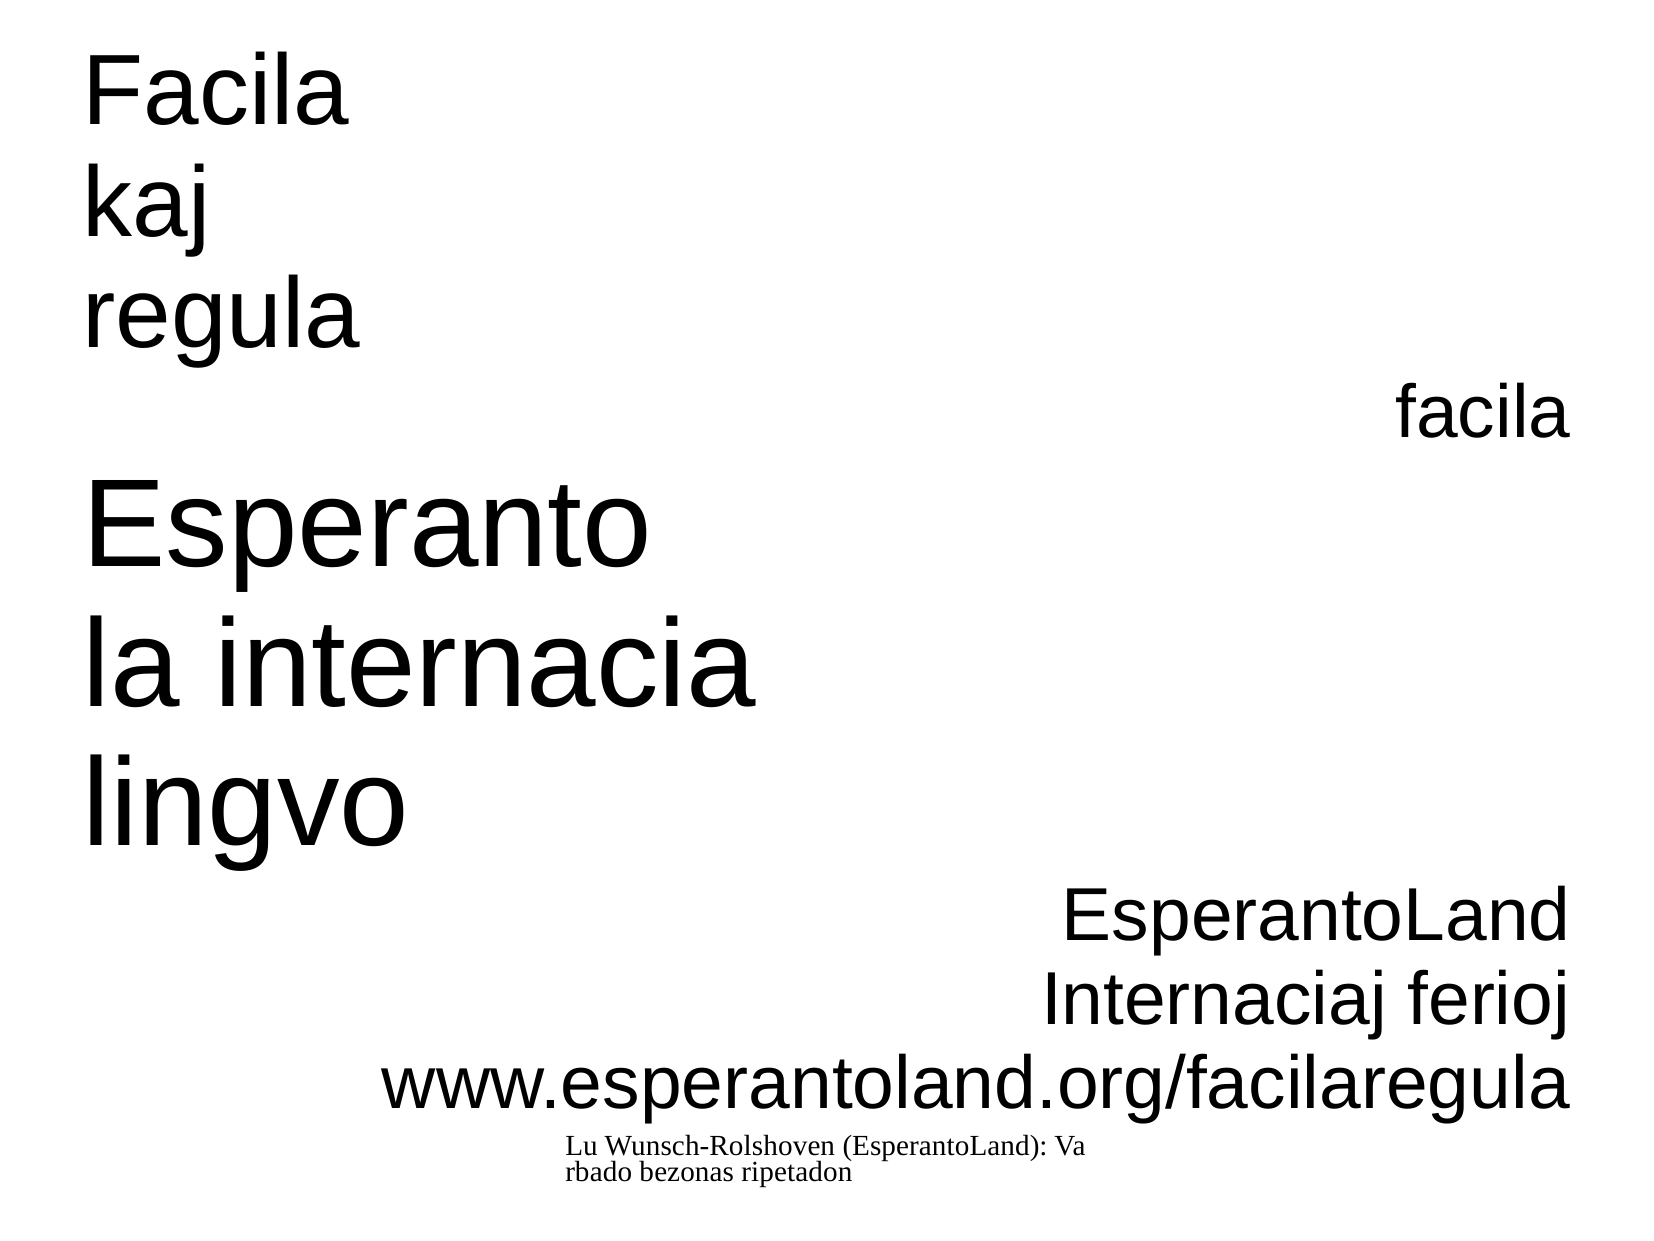

# Facila
kaj
regula
facila
Esperanto
la internacia
lingvo
EsperantoLand
Internaciaj ferioj
www.esperantoland.org/facilaregula
Lu Wunsch-Rolshoven (EsperantoLand): Varbado bezonas ripetadon